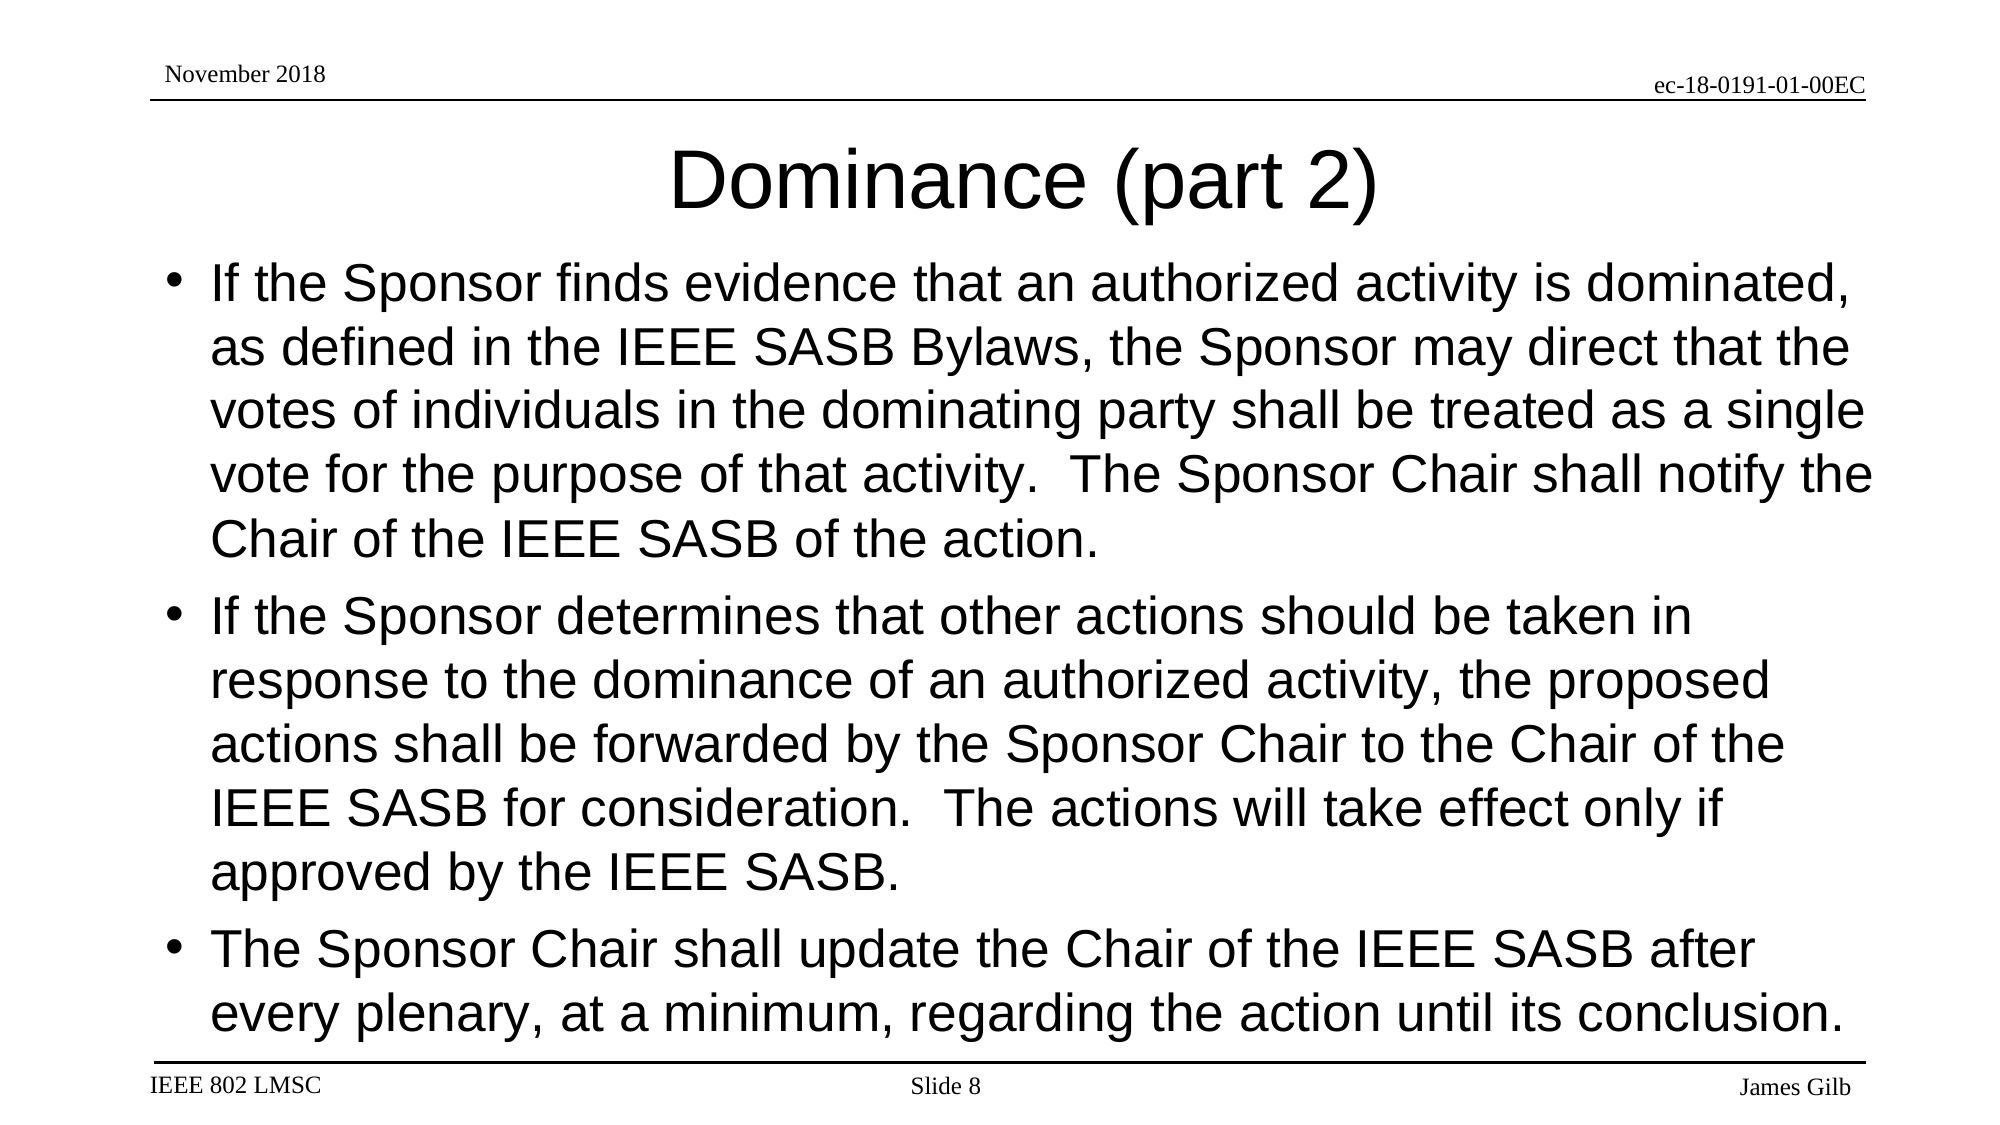

# Dominance (part 2)
If the Sponsor finds evidence that an authorized activity is dominated, as defined in the IEEE SASB Bylaws, the Sponsor may direct that the votes of individuals in the dominating party shall be treated as a single vote for the purpose of that activity. The Sponsor Chair shall notify the Chair of the IEEE SASB of the action.
If the Sponsor determines that other actions should be taken in response to the dominance of an authorized activity, the proposed actions shall be forwarded by the Sponsor Chair to the Chair of the IEEE SASB for consideration. The actions will take effect only if approved by the IEEE SASB.
The Sponsor Chair shall update the Chair of the IEEE SASB after every plenary, at a minimum, regarding the action until its conclusion.
8